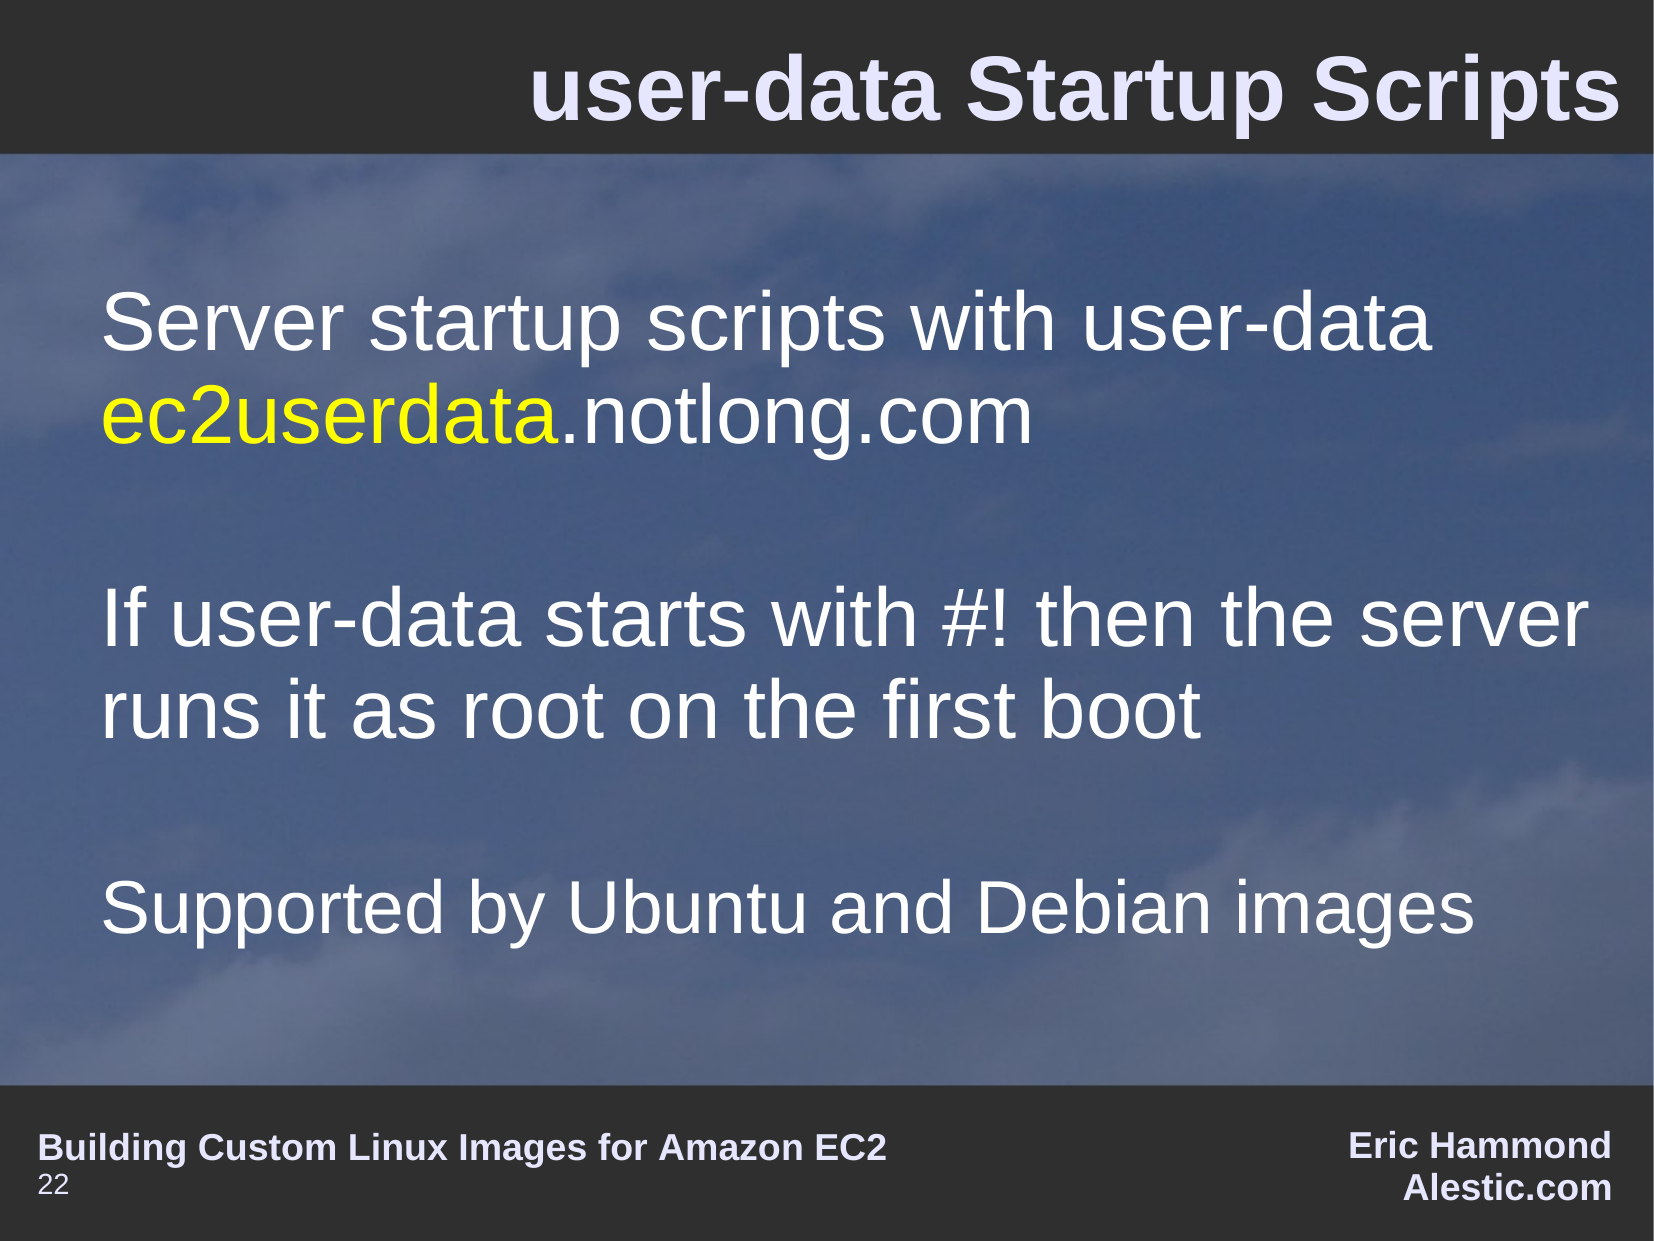

# user-data Startup Scripts
Server startup scripts with user-data
ec2userdata.notlong.com
If user-data starts with #! then the server runs it as root on the first boot
Supported by Ubuntu and Debian images
22
Eric Hammond
Alestic.com